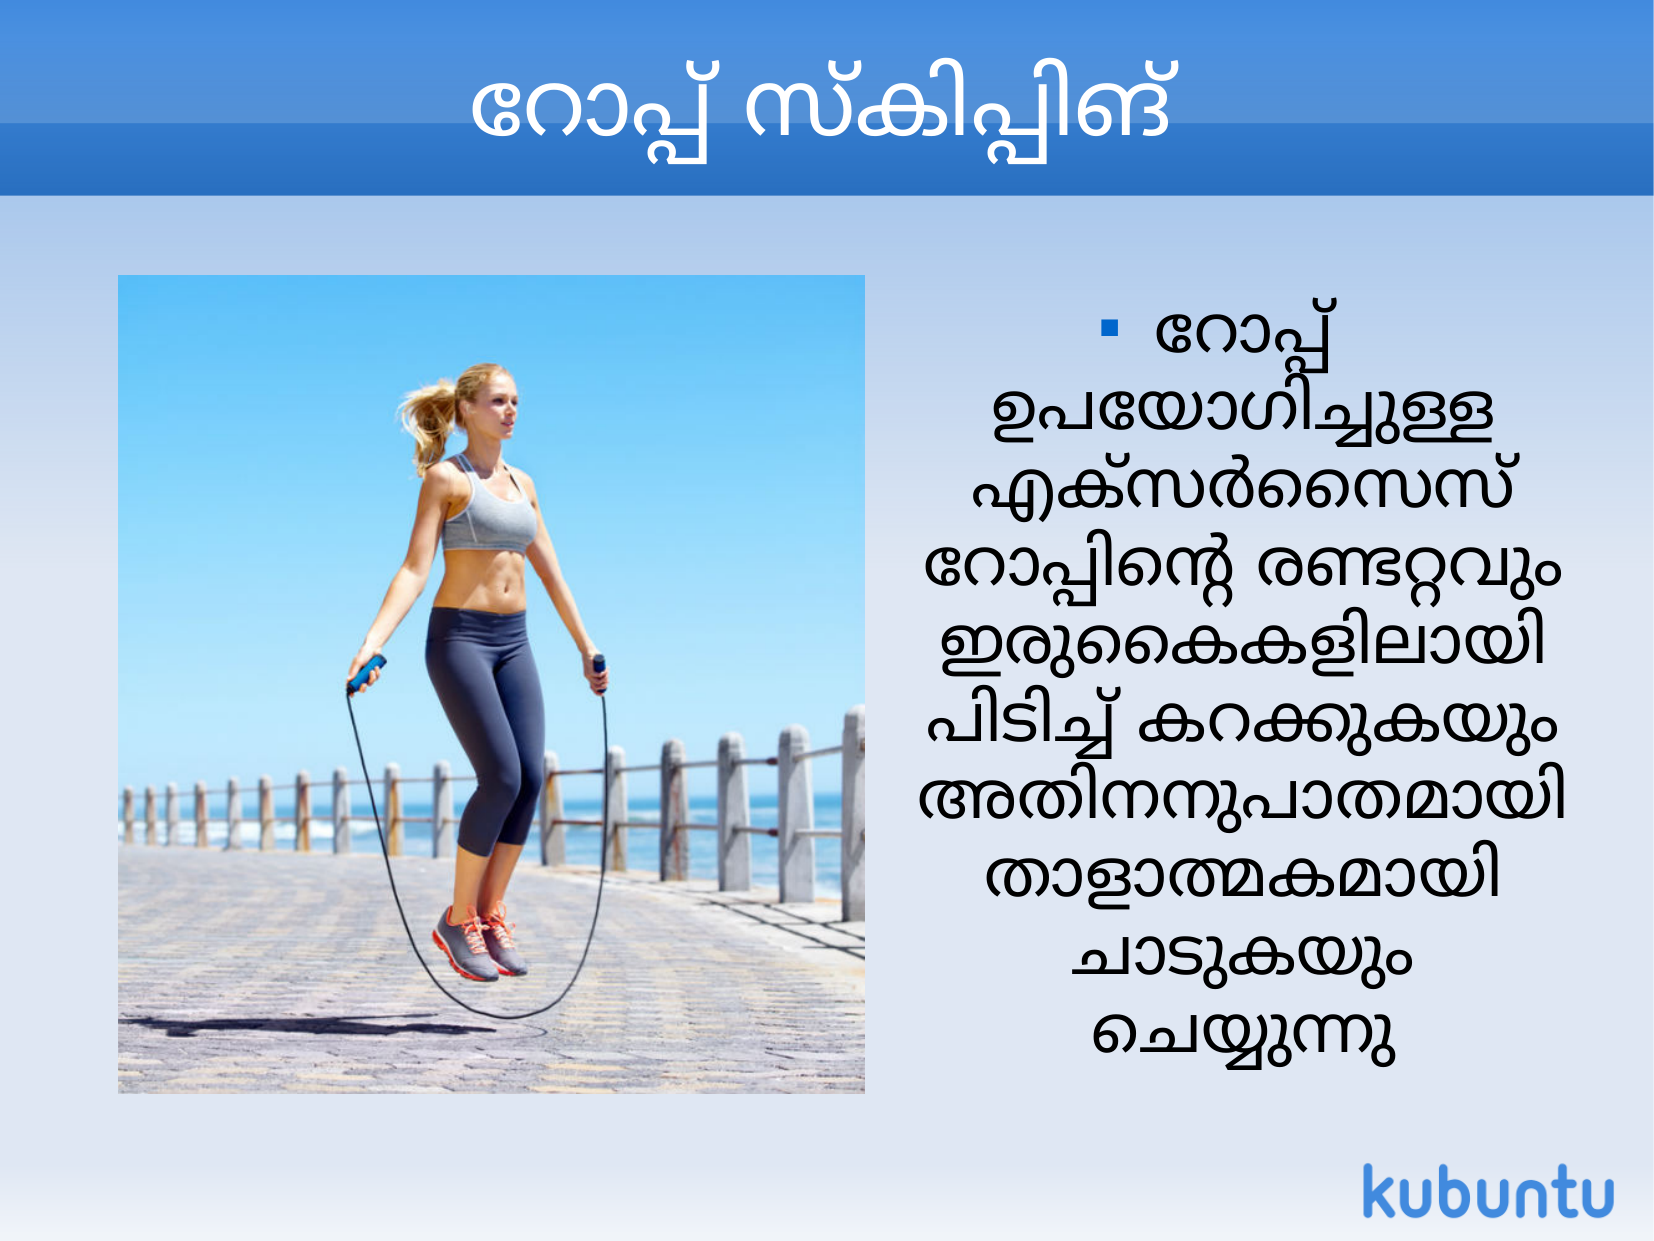

# റോപ്പ് സ്കിപ്പിങ്
റോപ്പ് ഉപയോഗിച്ചുള്ള എക്സര്‍സൈസ് റോപ്പിന്റെ രണ്ടറ്റവും ഇരുകൈകളിലായിപിടിച്ച് കറക്കുകയും അതിനനുപാതമായി താളാത്മകമായി ചാടുകയും ചെയ്യുന്നു